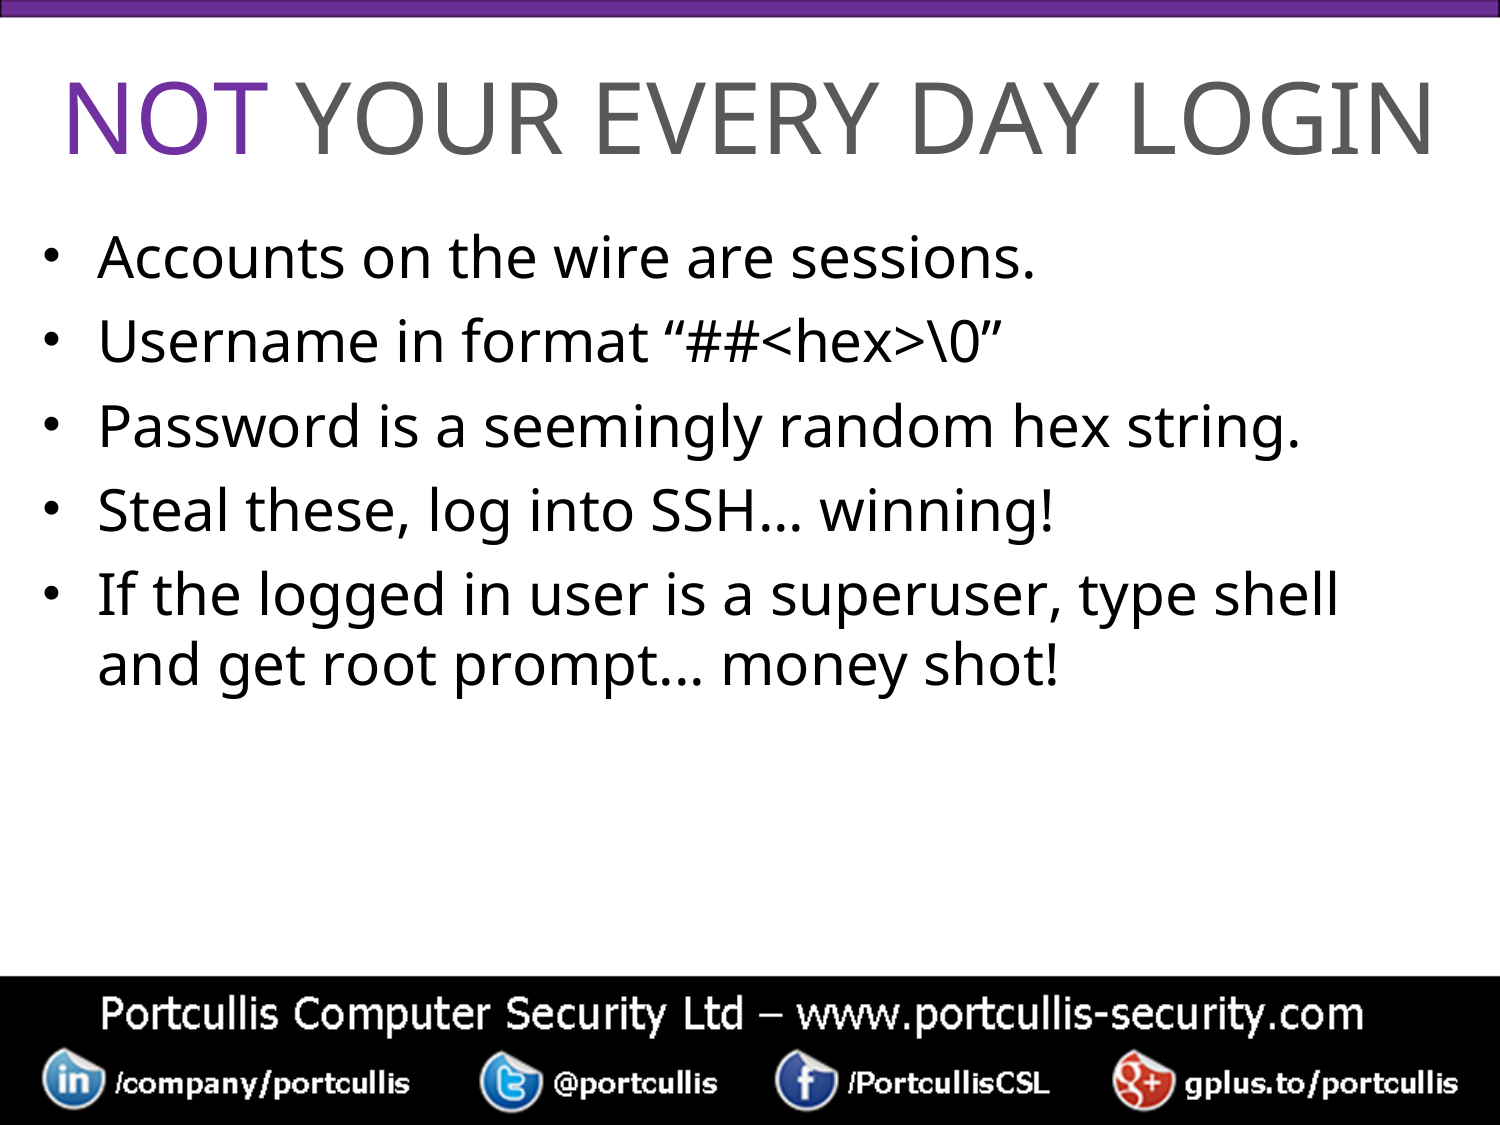

# NOT YOUR EVERY DAY LOGIN
Accounts on the wire are sessions.
Username in format “##<hex>\0”
Password is a seemingly random hex string.
Steal these, log into SSH... winning!
If the logged in user is a superuser, type shell and get root prompt... money shot!